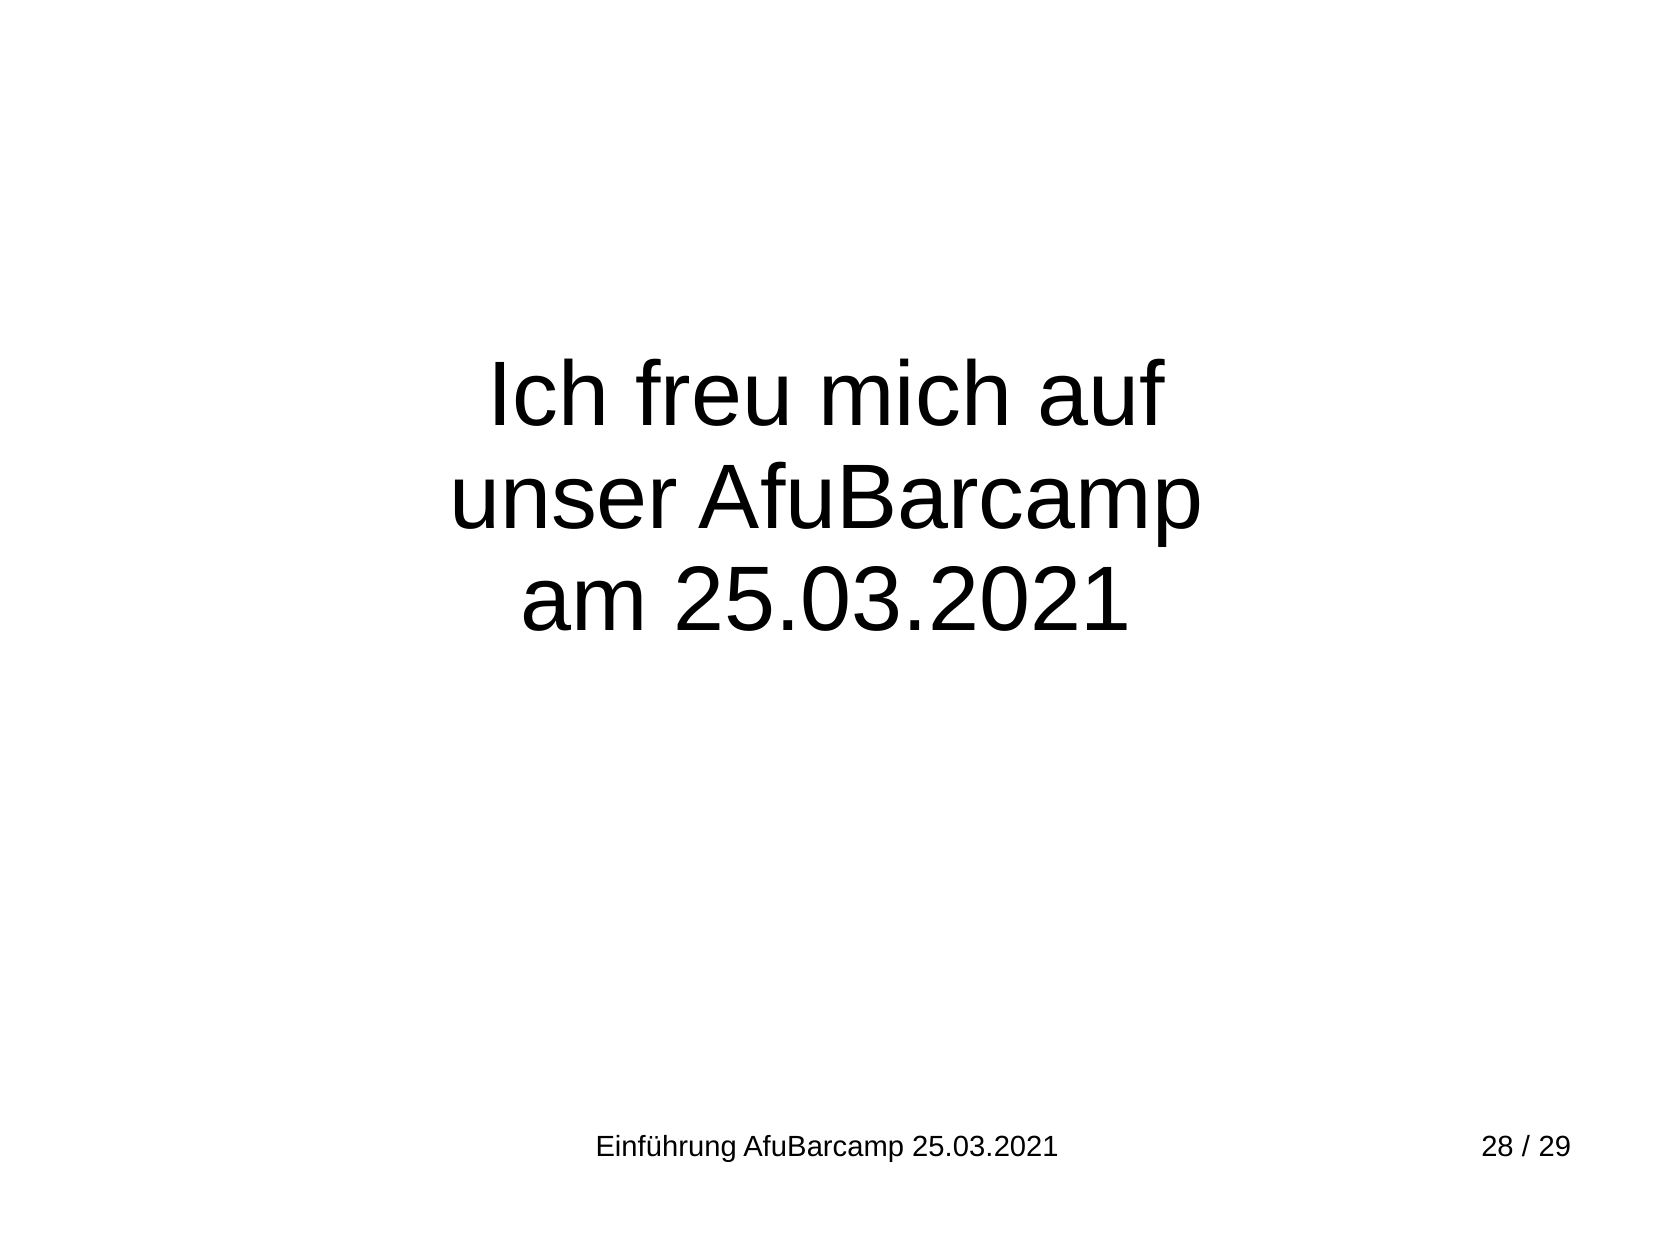

# Ich freu mich auf unser AfuBarcamp am 25.03.2021